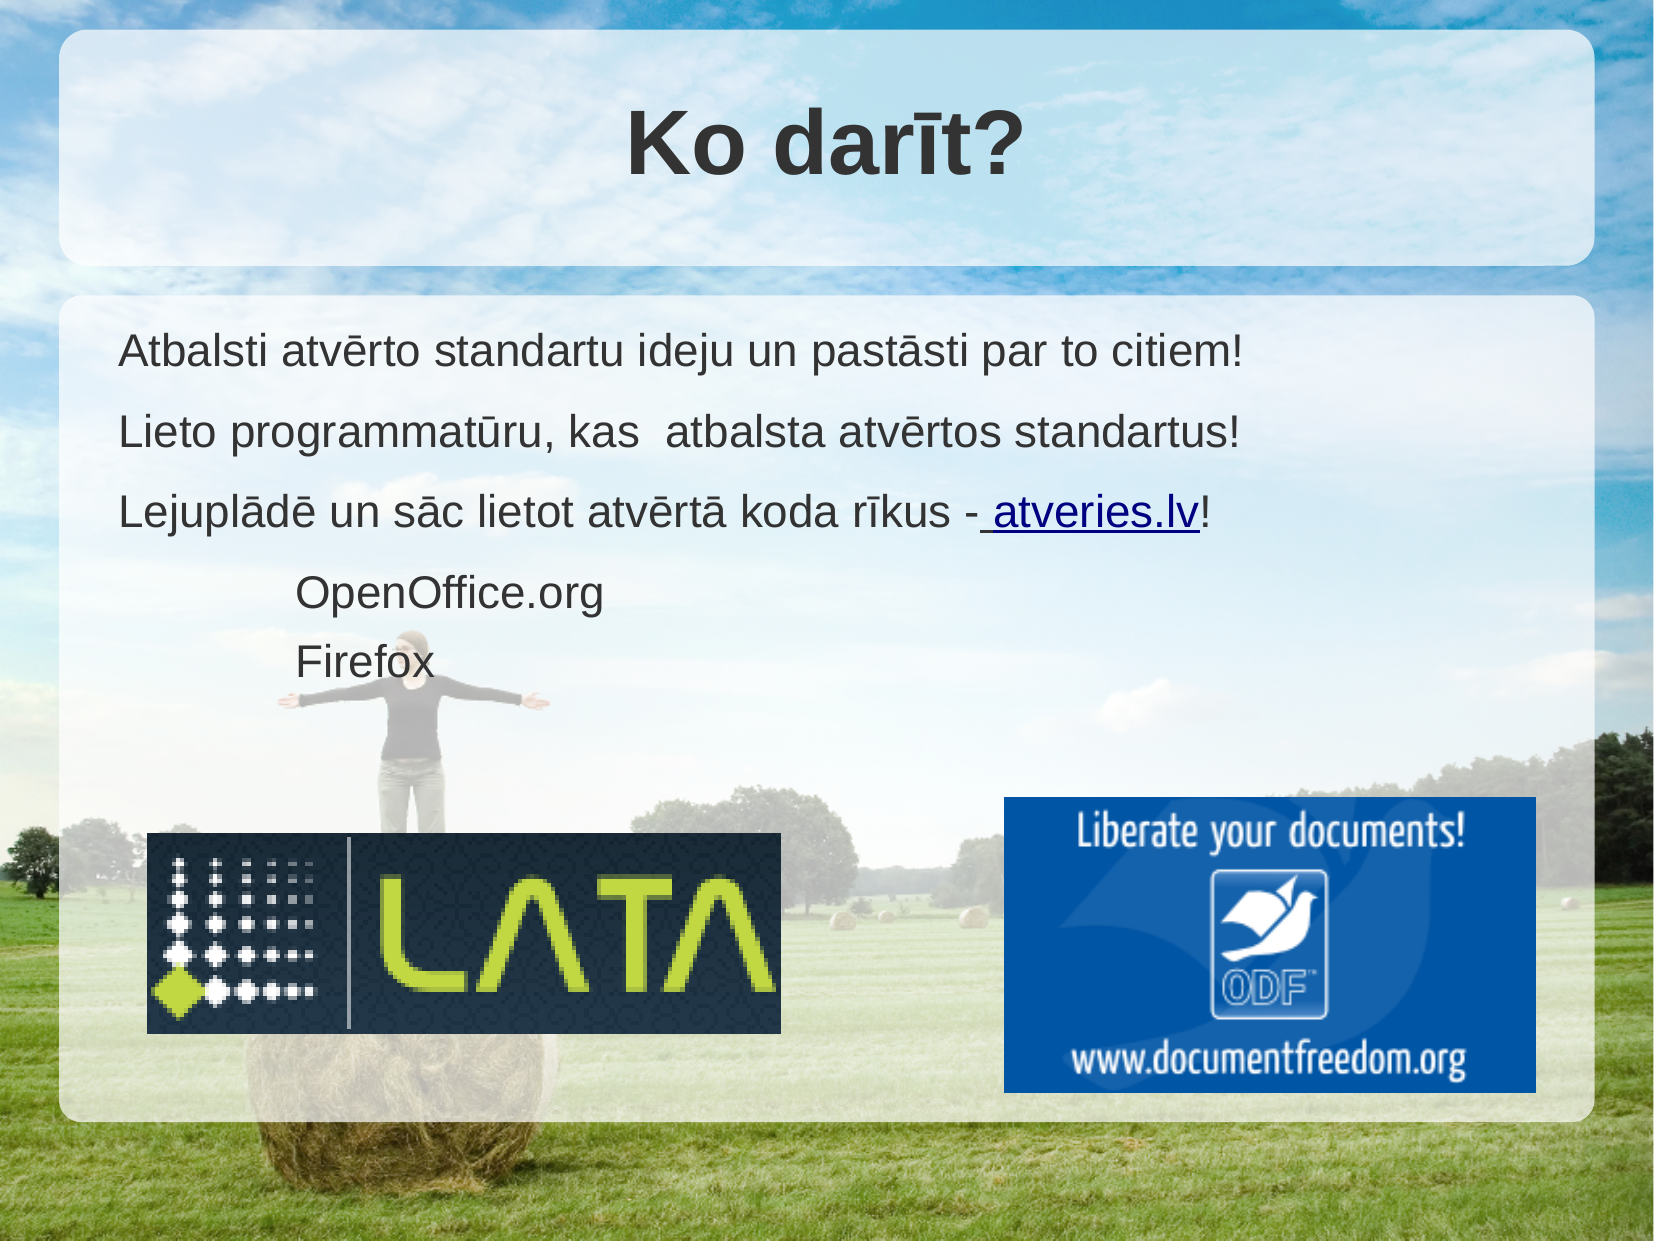

# Ko darīt?
Atbalsti atvērto standartu ideju un pastāsti par to citiem!
Lieto programmatūru, kas atbalsta atvērtos standartus!
Lejuplādē un sāc lietot atvērtā koda rīkus - atveries.lv!
OpenOffice.org
Firefox